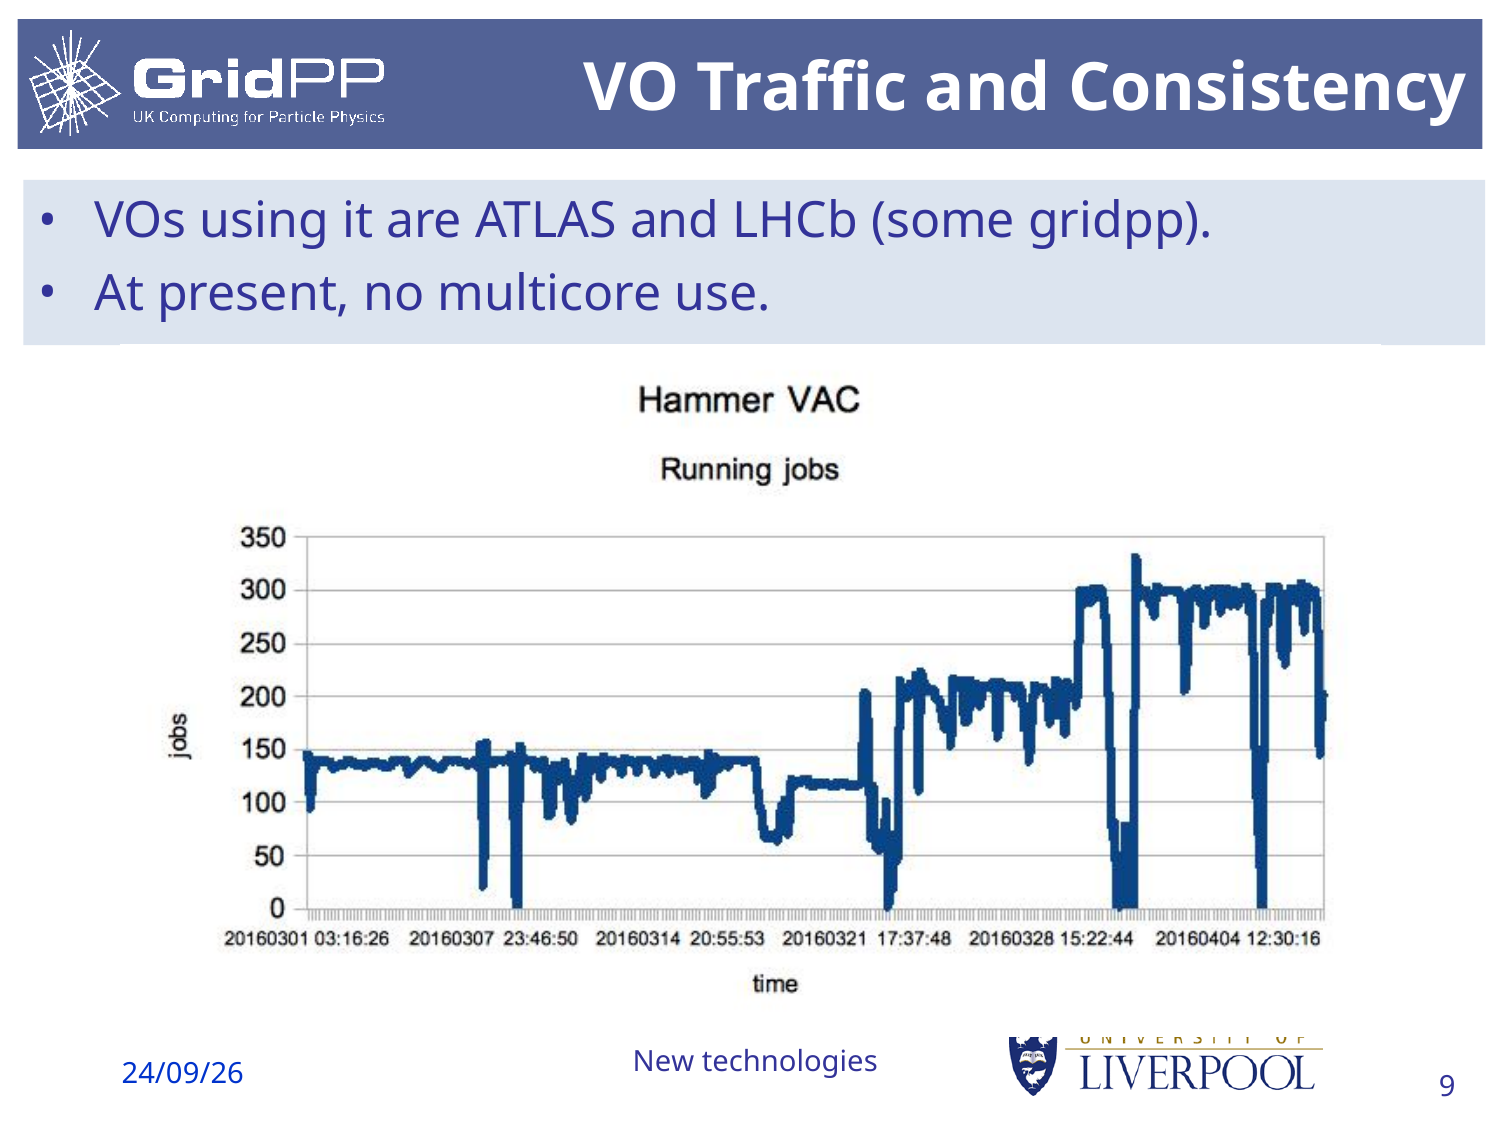

# VO Traffic and Consistency
VOs using it are ATLAS and LHCb (some gridpp).
At present, no multicore use.
New technologies